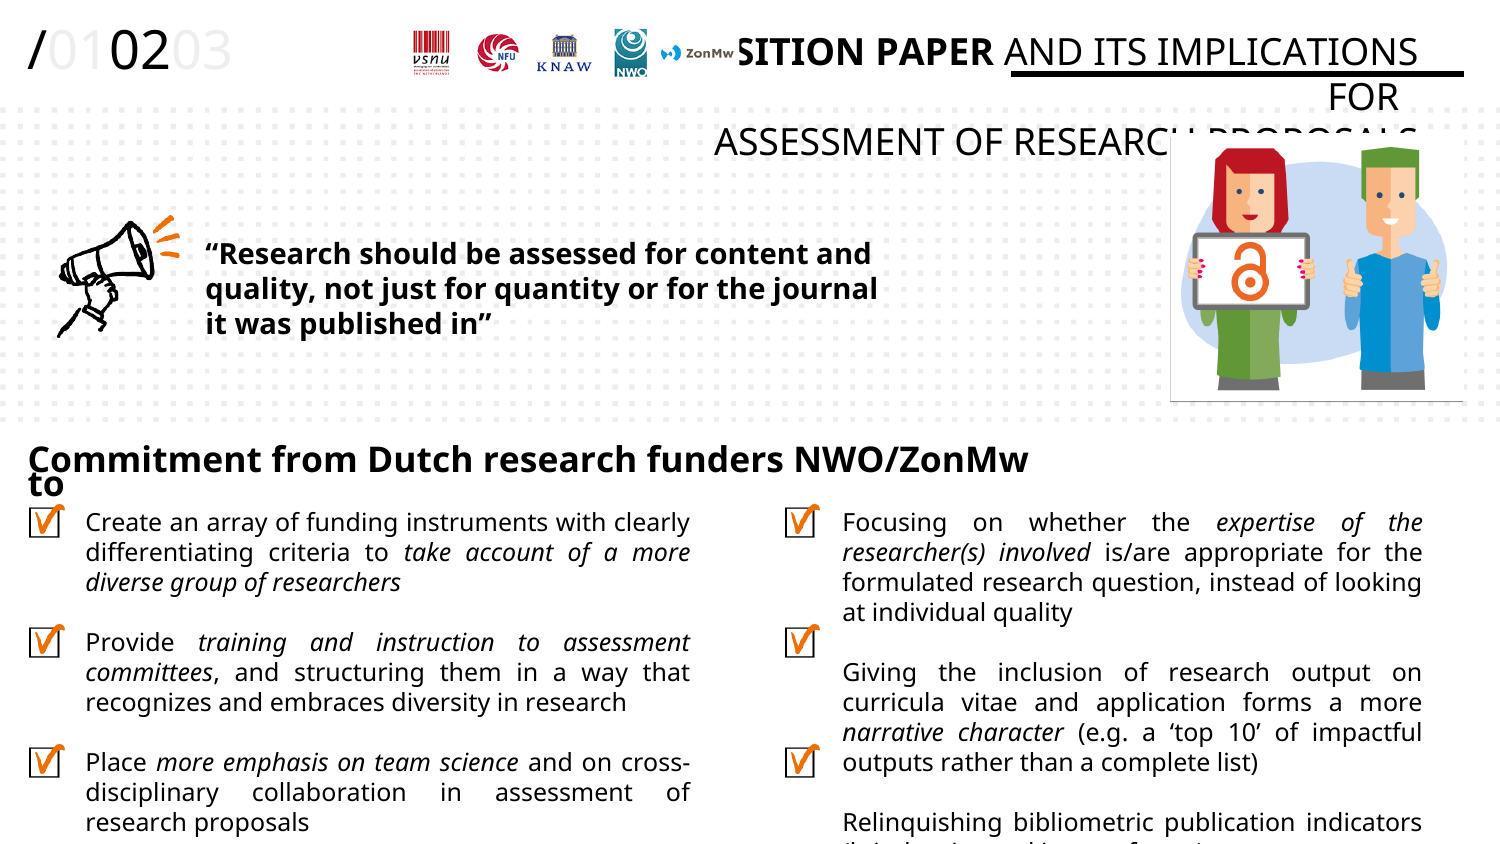

/010203
POSITION PAPER AND ITS IMPLICATIONS FOR
 ASSESSMENT OF RESEARCH PROPOSALS
“Research should be assessed for content and quality, not just for quantity or for the journal it was published in”
Commitment from Dutch research funders NWO/ZonMw to
Create an array of funding instruments with clearly differentiating criteria to take account of a more diverse group of researchers
Provide training and instruction to assessment committees, and structuring them in a way that recognizes and embraces diversity in research
Place more emphasis on team science and on cross- disciplinary collaboration in assessment of research proposals
Focusing on whether the expertise of the researcher(s) involved is/are appropriate for the formulated research question, instead of looking at individual quality
Giving the inclusion of research output on curricula vitae and application forms a more narrative character (e.g. a ‘top 10’ of impactful outputs rather than a complete list)
Relinquishing bibliometric publication indicators (h-index, journal impact factor)